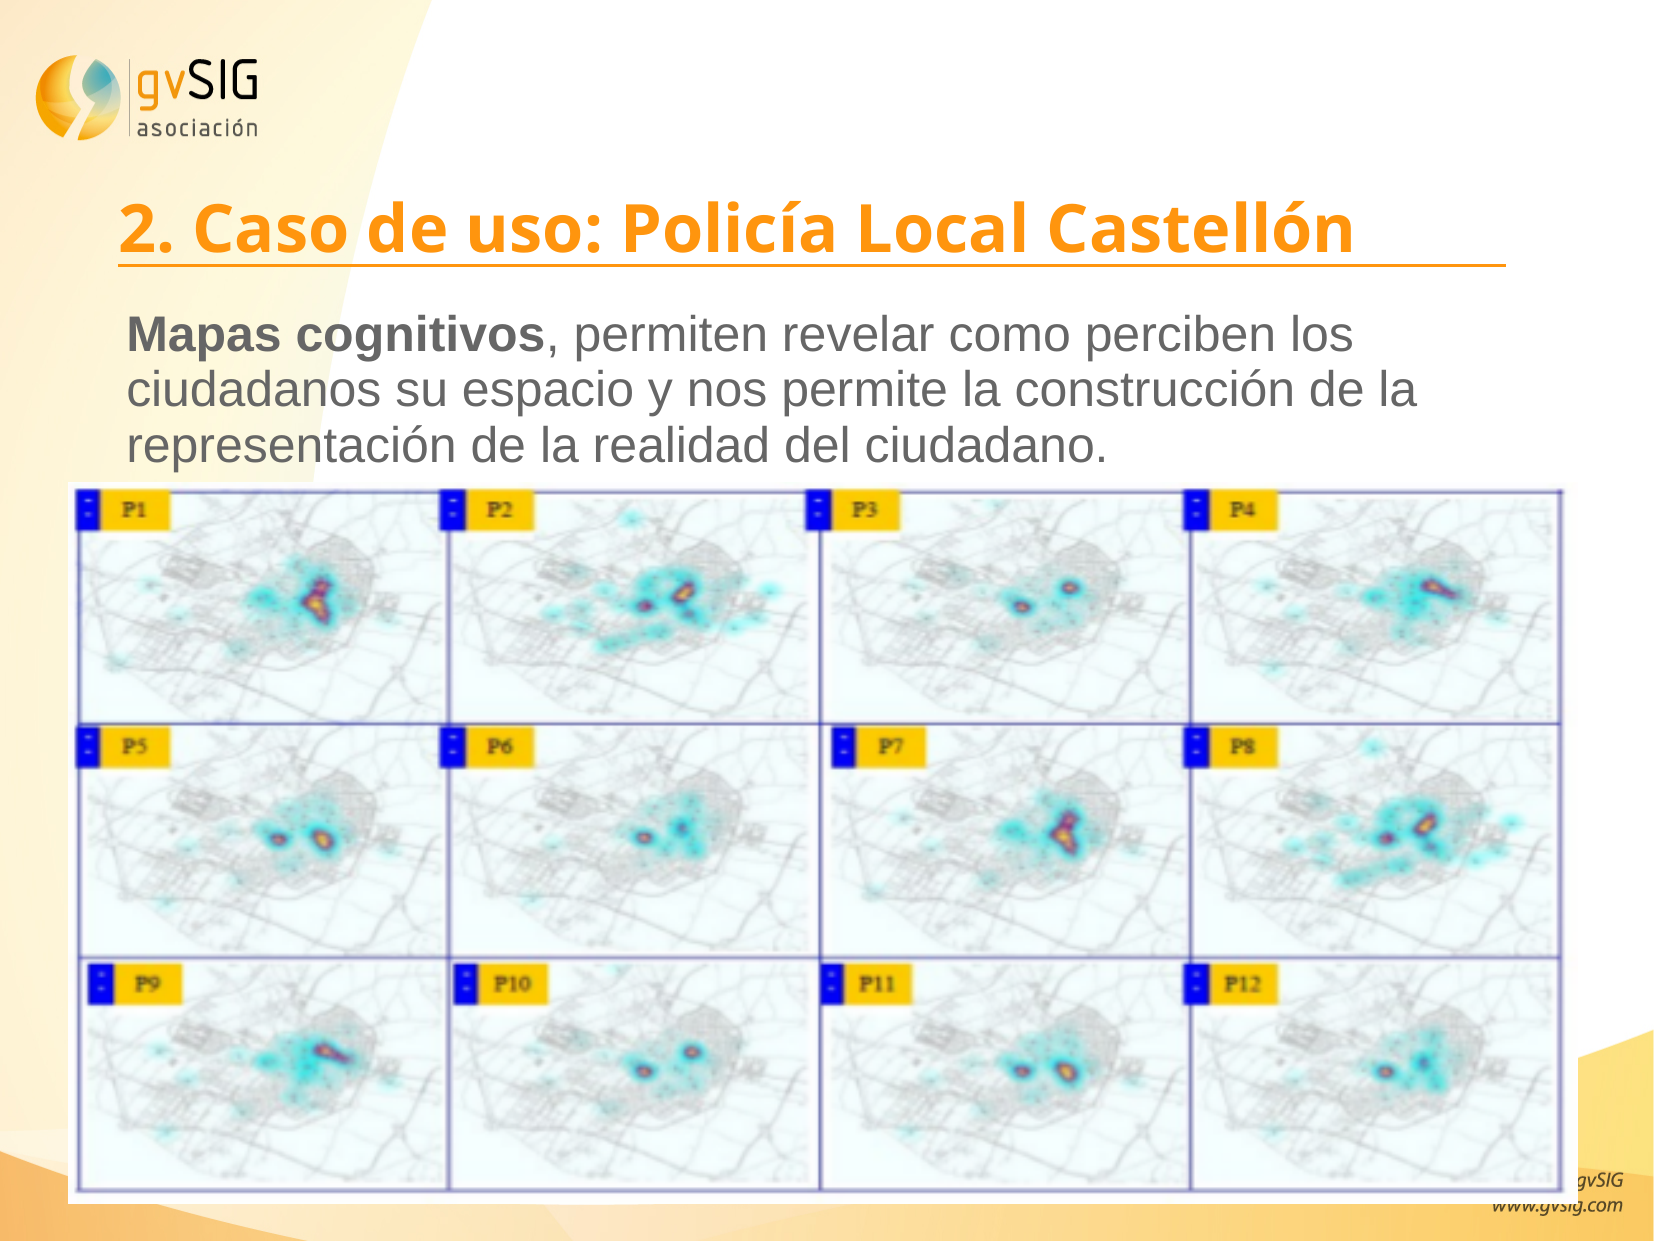

# 2. Caso de uso: Policía Local Castellón
Mapas cognitivos, permiten revelar como perciben los ciudadanos su espacio y nos permite la construcción de la representación de la realidad del ciudadano.